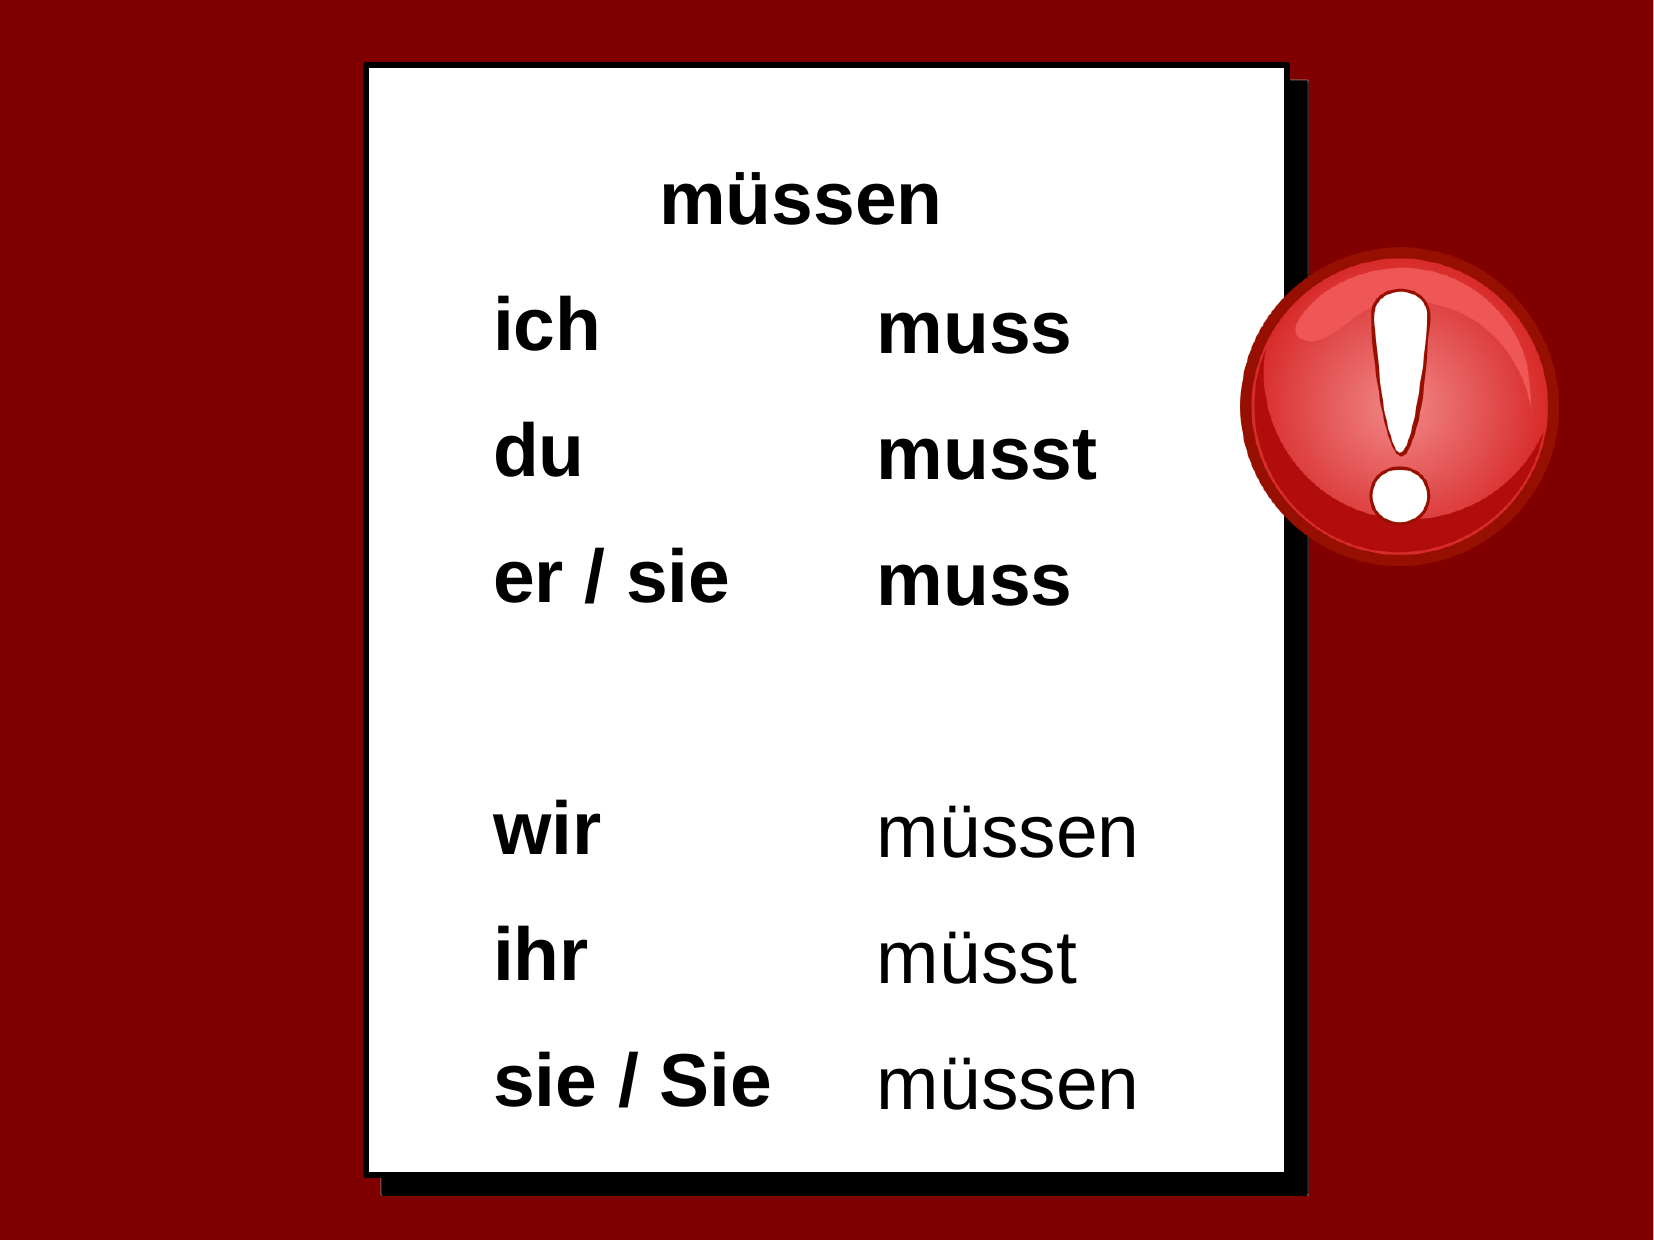

müssen
ich
du
er / sie
wir
ihr
sie / Sie
muss
musst
muss
müssen
müsst
müssen